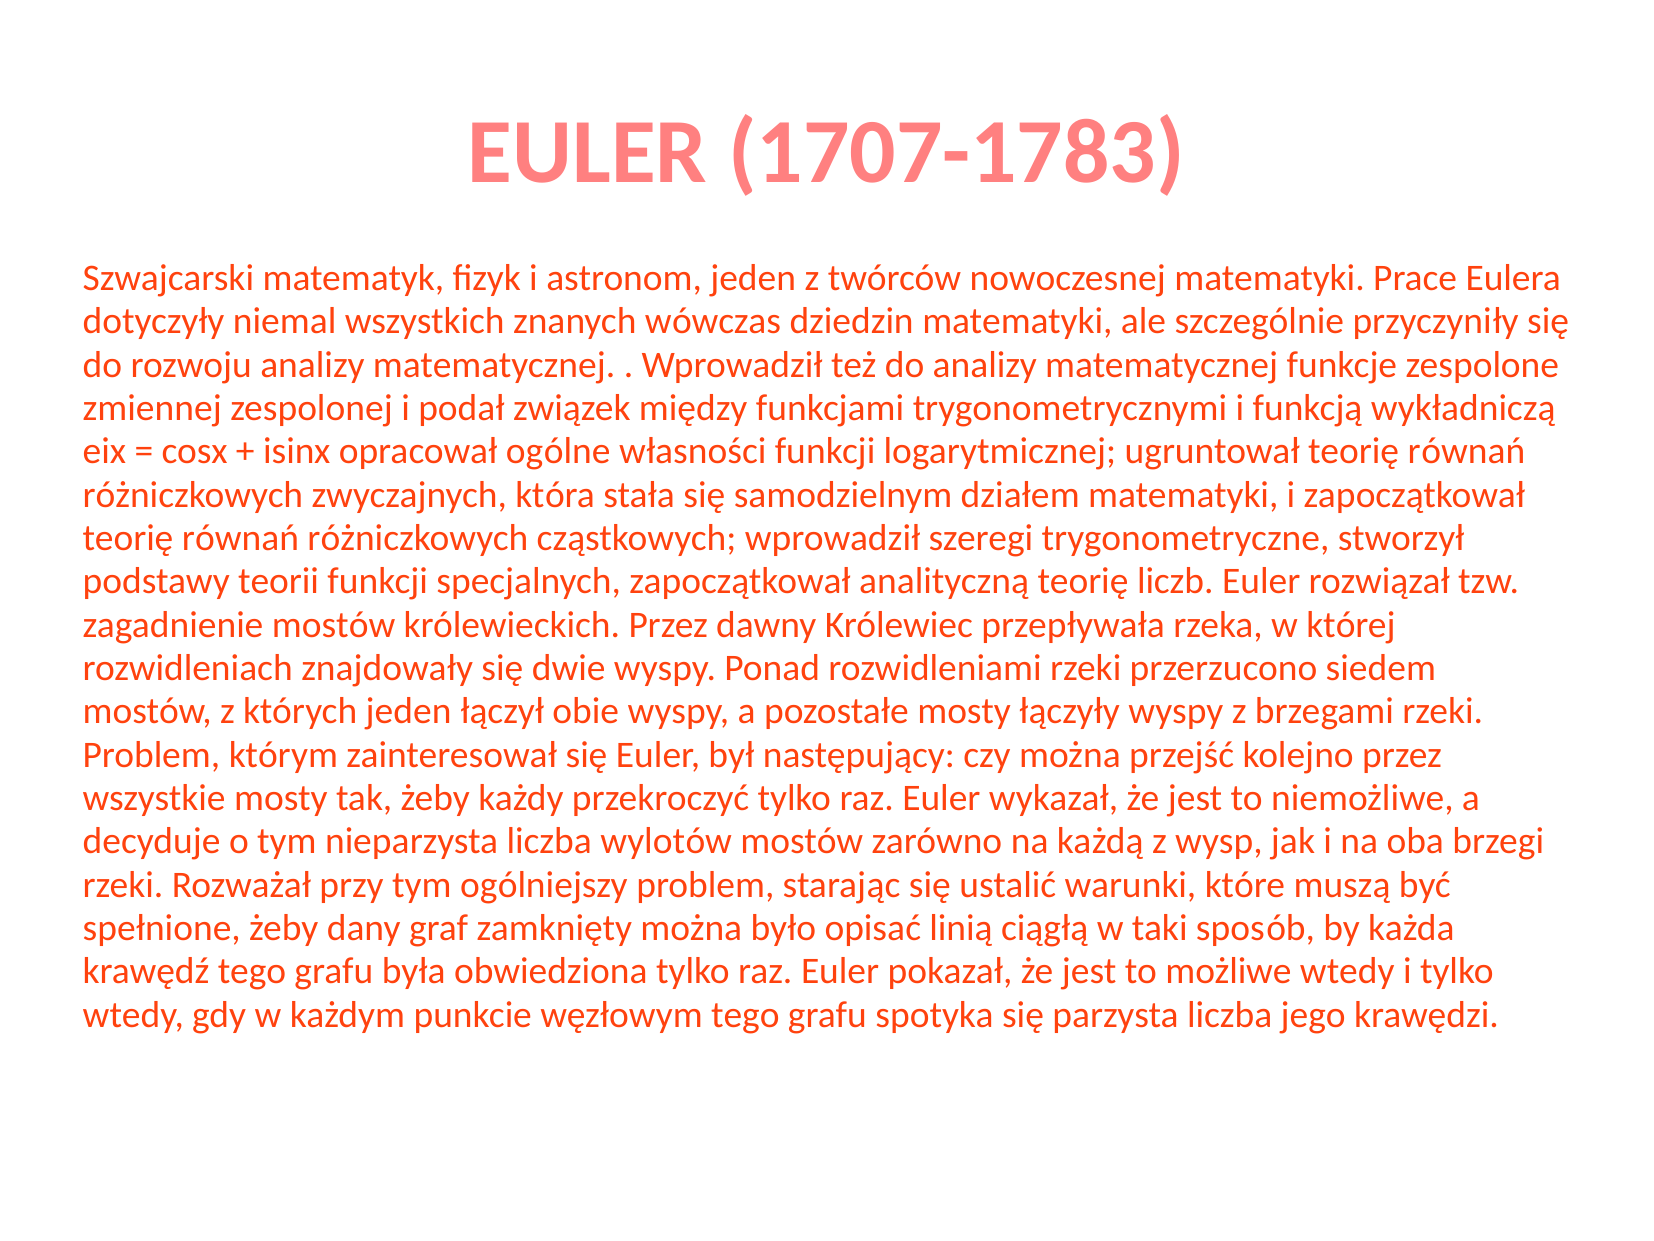

# EULER (1707-1783)
Szwajcarski matematyk, fizyk i astronom, jeden z twórców nowoczesnej matematyki. Prace Eulera dotyczyły niemal wszystkich znanych wówczas dziedzin matematyki, ale szczególnie przyczyniły się do rozwoju analizy matematycznej. . Wprowadził też do analizy matematycznej funkcje zespolone zmiennej zespolonej i podał związek między funkcjami trygonometrycznymi i funkcją wykładniczą eix = cosx + isinx opracował ogólne własności funkcji logarytmicznej; ugruntował teorię równań różniczkowych zwyczajnych, która stała się samodzielnym działem matematyki, i zapoczątkował teorię równań różniczkowych cząstkowych; wprowadził szeregi trygonometryczne, stworzył podstawy teorii funkcji specjalnych, zapoczątkował analityczną teorię liczb. Euler rozwiązał tzw. zagadnienie mostów królewieckich. Przez dawny Królewiec przepływała rzeka, w której rozwidleniach znajdowały się dwie wyspy. Ponad rozwidleniami rzeki przerzucono siedem mostów, z których jeden łączył obie wyspy, a pozostałe mosty łączyły wyspy z brzegami rzeki. Problem, którym zainteresował się Euler, był następujący: czy można przejść kolejno przez wszystkie mosty tak, żeby każdy przekroczyć tylko raz. Euler wykazał, że jest to niemożliwe, a decyduje o tym nieparzysta liczba wylotów mostów zarówno na każdą z wysp, jak i na oba brzegi rzeki. Rozważał przy tym ogólniejszy problem, starając się ustalić warunki, które muszą być spełnione, żeby dany graf zamknięty można było opisać linią ciągłą w taki sposób, by każda krawędź tego grafu była obwiedziona tylko raz. Euler pokazał, że jest to możliwe wtedy i tylko wtedy, gdy w każdym punkcie węzłowym tego grafu spotyka się parzysta liczba jego krawędzi.